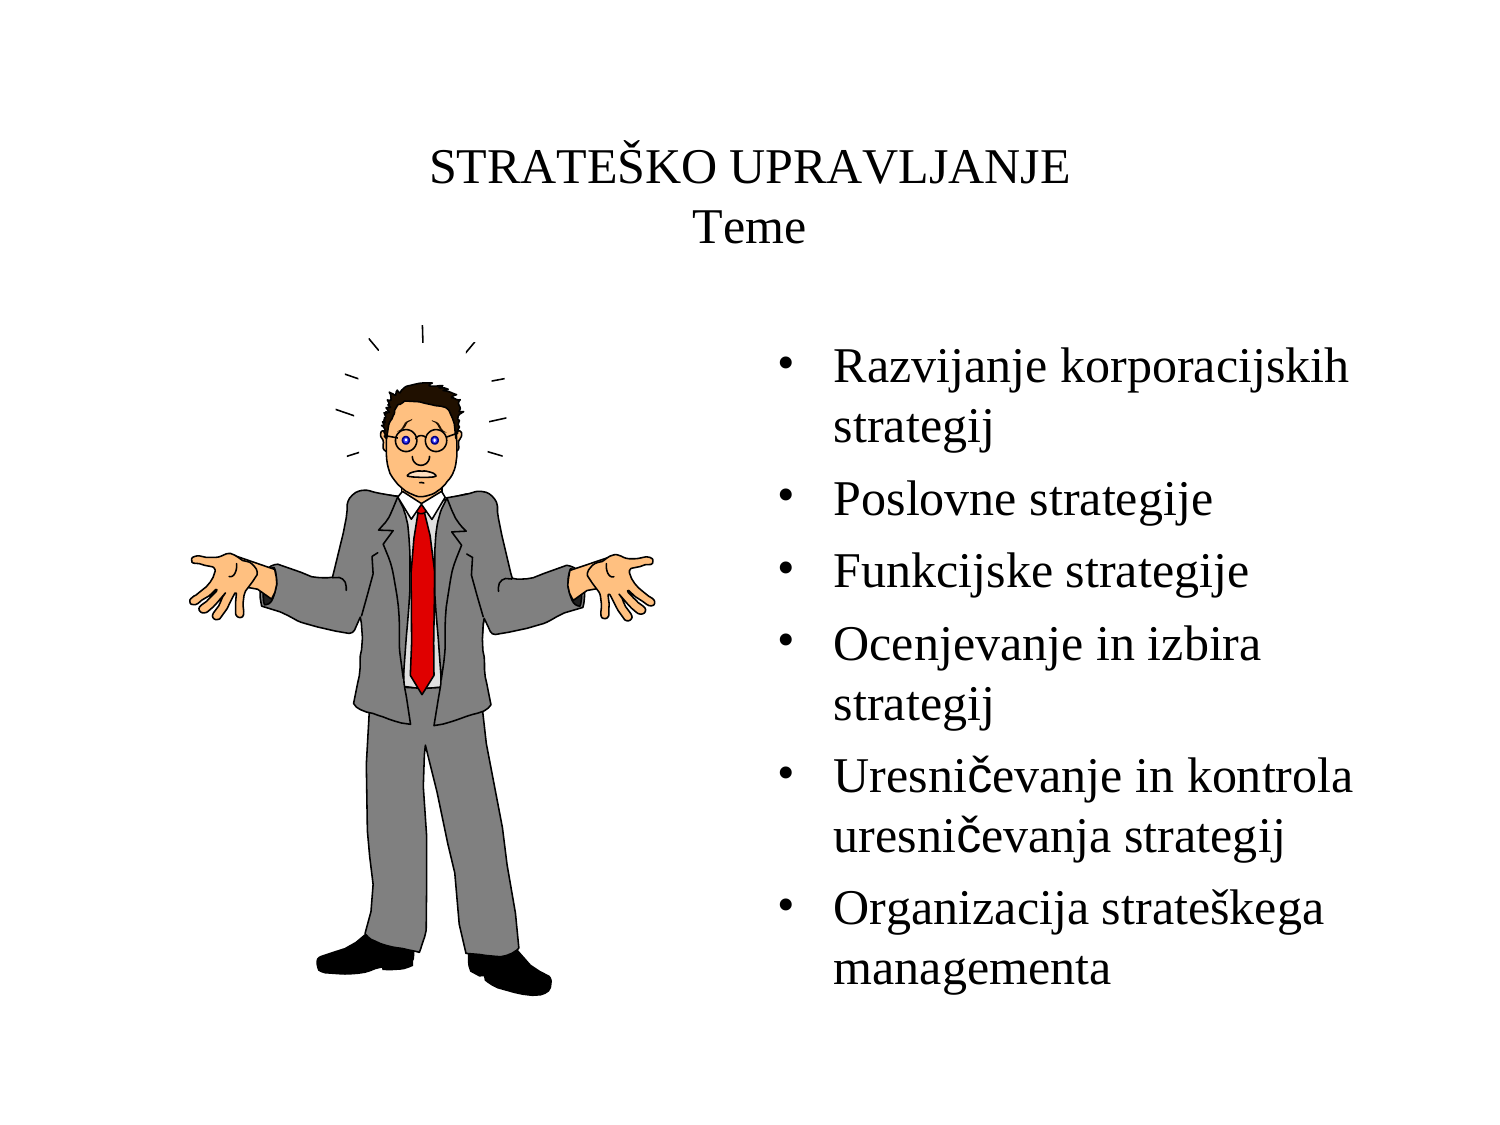

# STRATEŠKO UPRAVLJANJE Teme
Razvijanje korporacijskih strategij
Poslovne strategije
Funkcijske strategije
Ocenjevanje in izbira strategij
Uresničevanje in kontrola uresničevanja strategij
Organizacija strateškega managementa